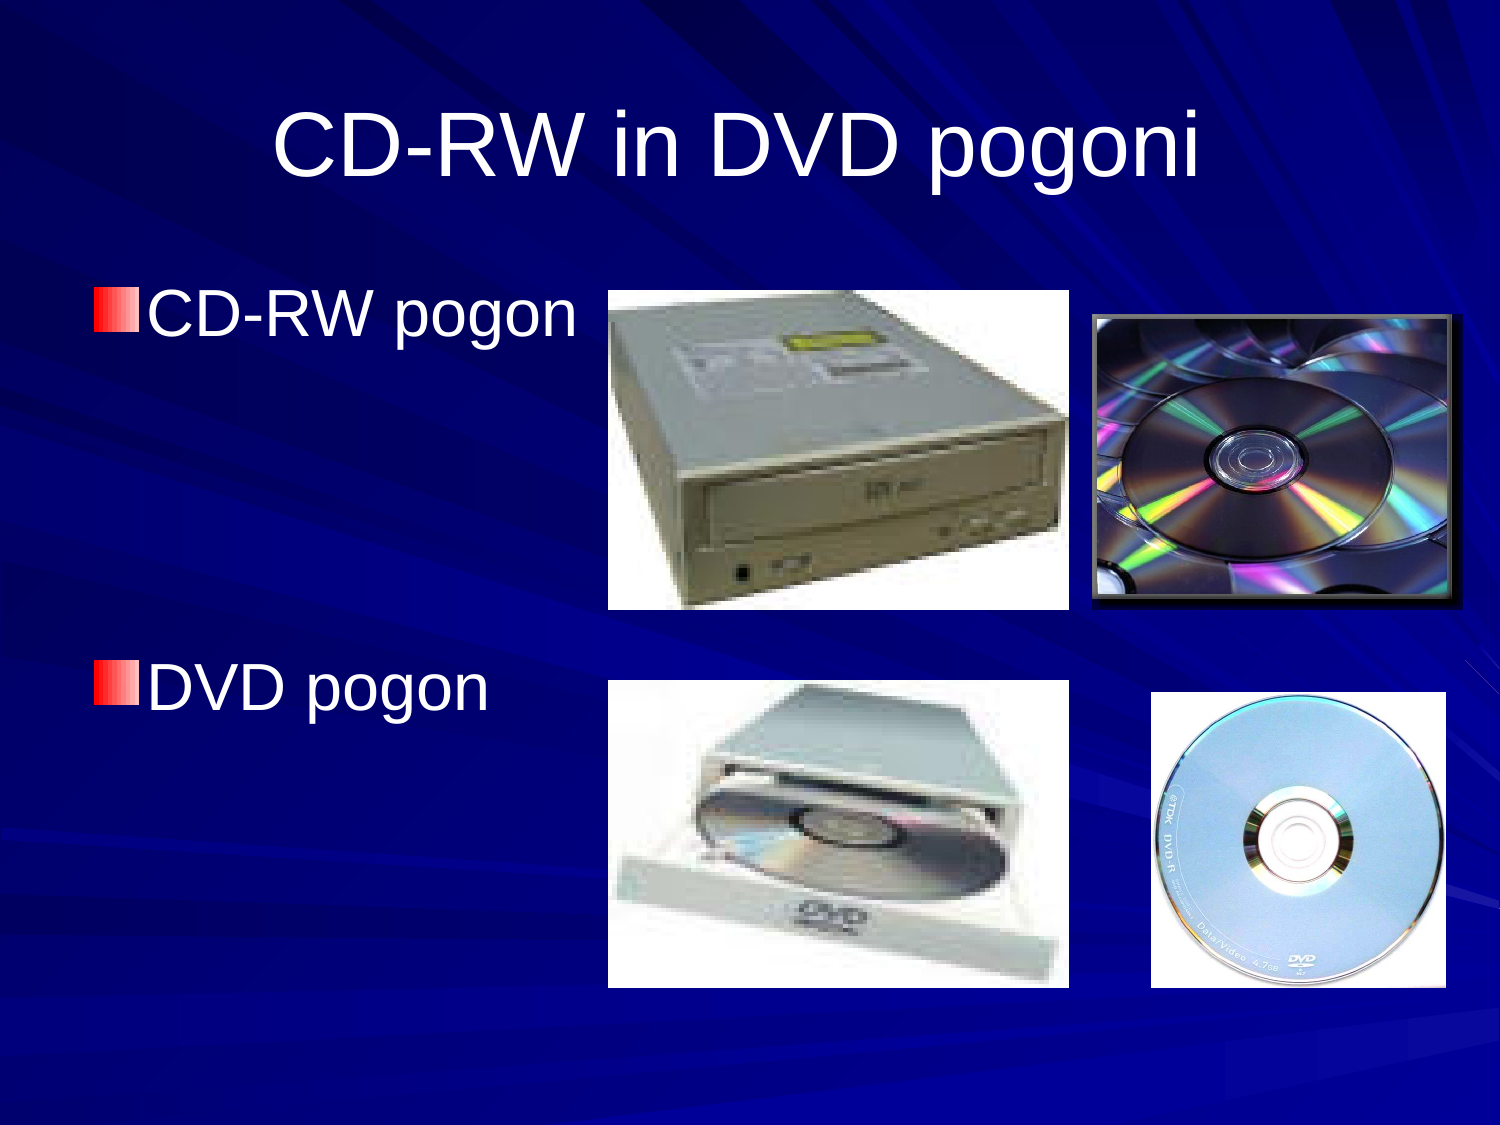

# CD-RW in DVD pogoni
CD-RW pogon
DVD pogon